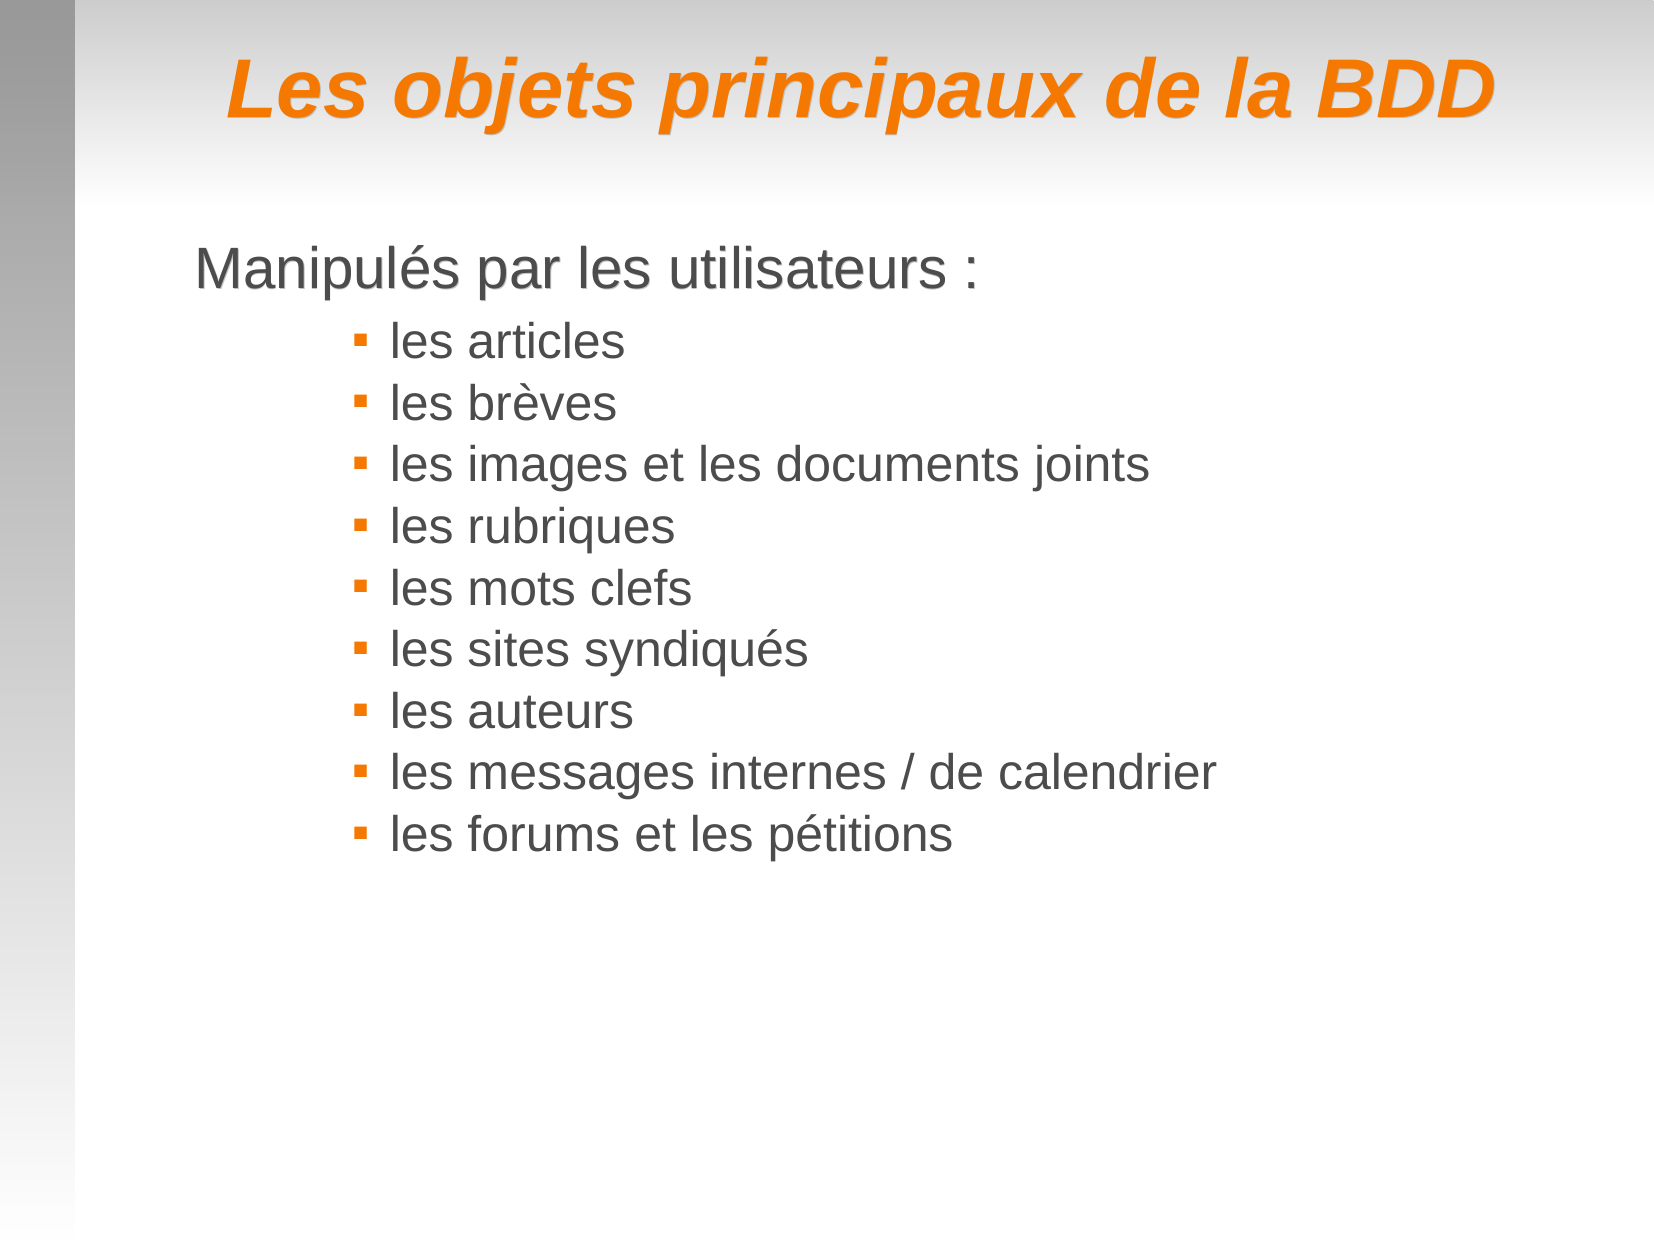

# Les objets principaux de la BDD
Manipulés par les utilisateurs :
les articles
les brèves
les images et les documents joints
les rubriques
les mots clefs
les sites syndiqués
les auteurs
les messages internes / de calendrier
les forums et les pétitions